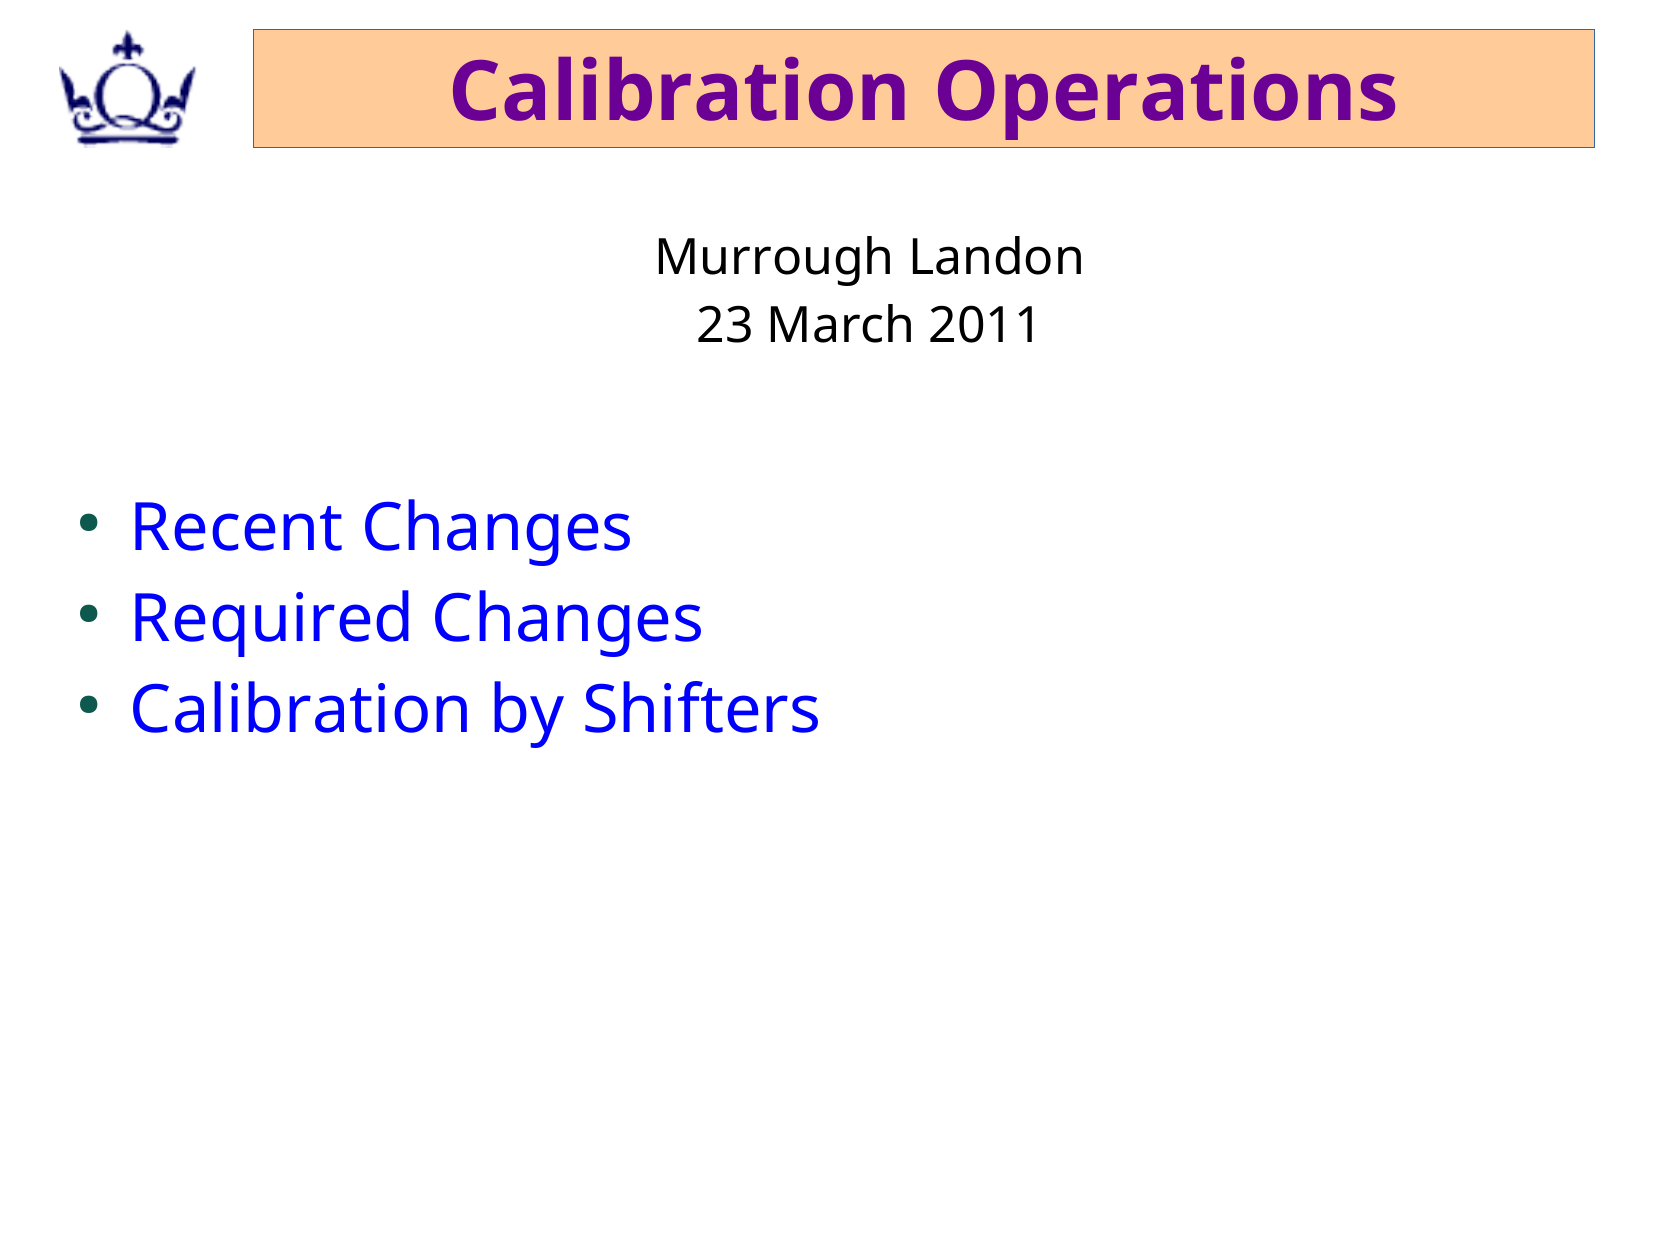

# Calibration Operations
Murrough Landon
23 March 2011
Recent Changes
Required Changes
Calibration by Shifters